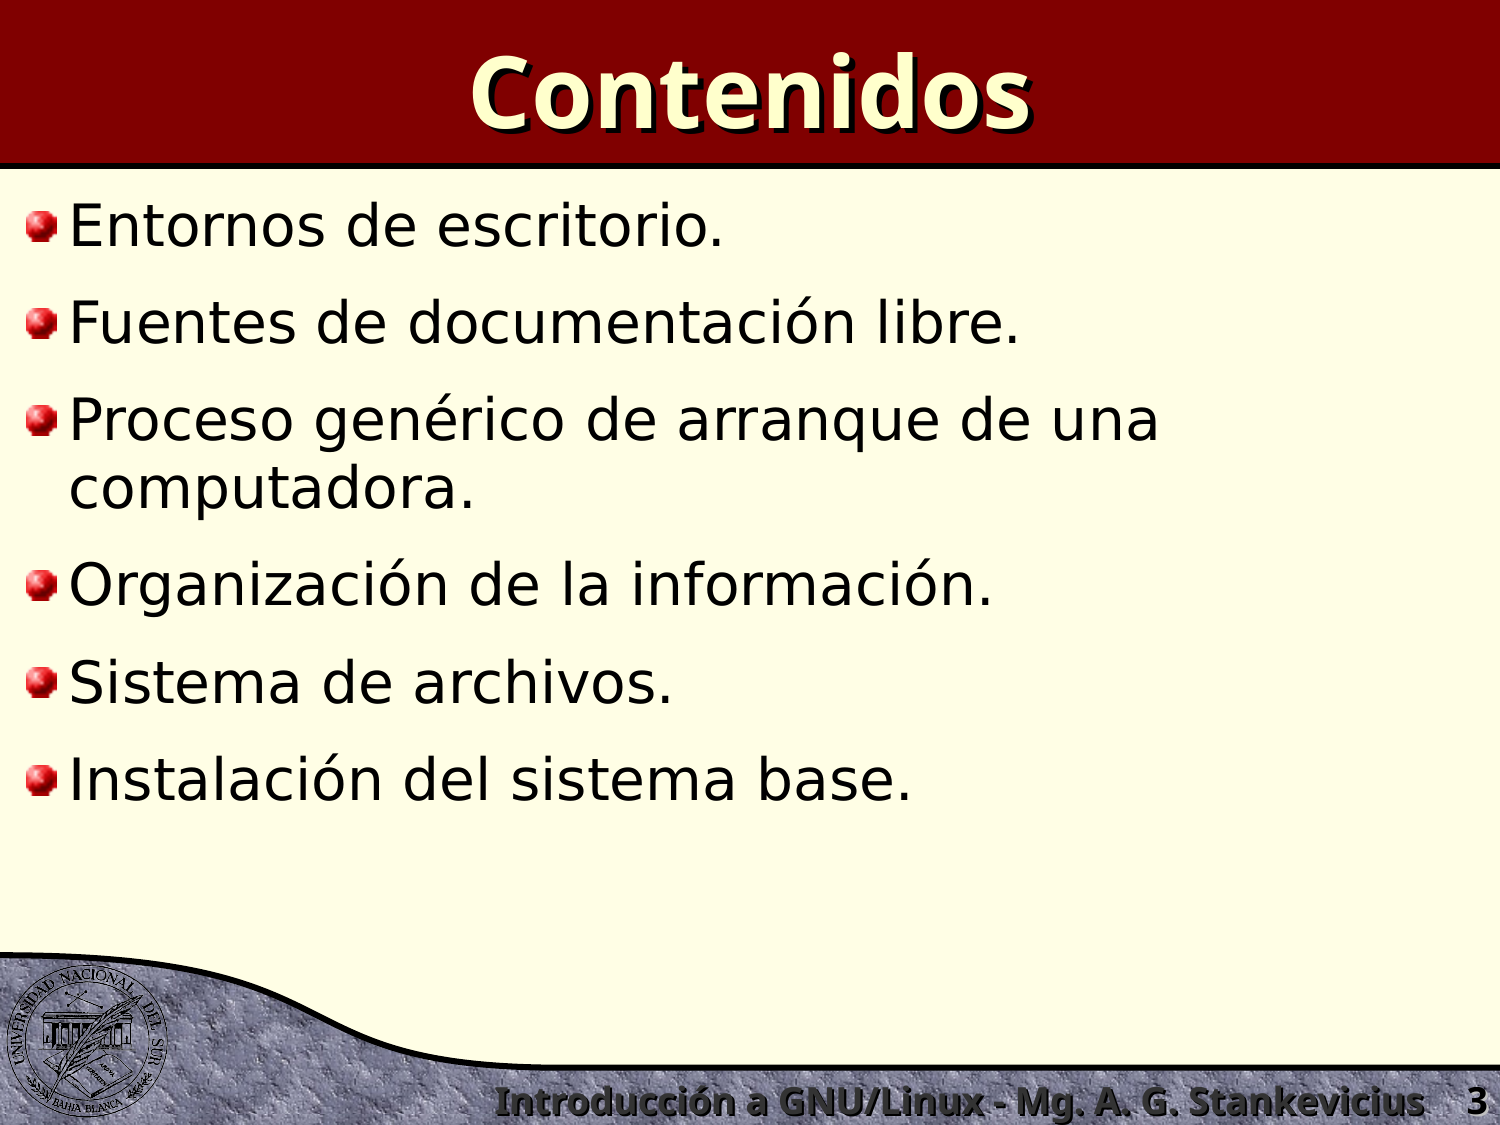

# Contenidos
Entornos de escritorio.
Fuentes de documentación libre.
Proceso genérico de arranque de una computadora.
Organización de la información.
Sistema de archivos.
Instalación del sistema base.
3